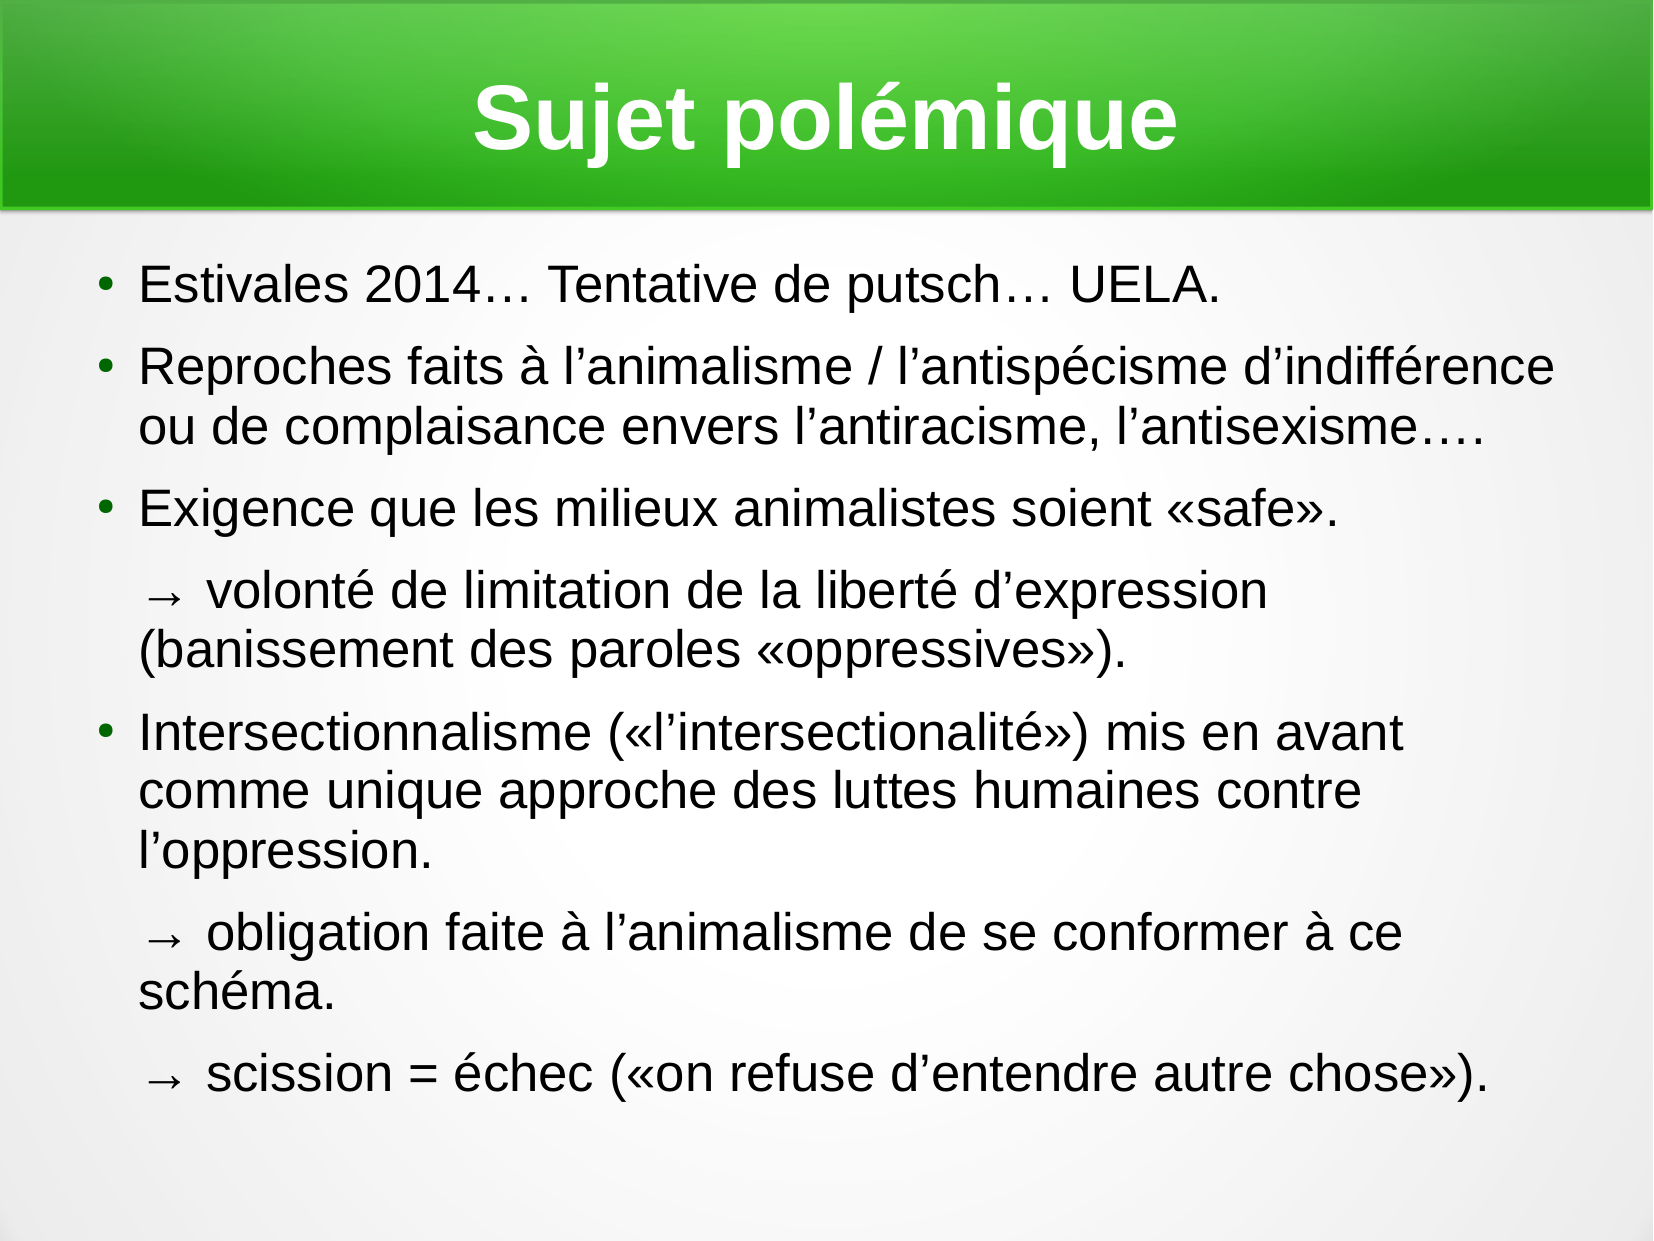

# Sujet polémique
Estivales 2014… Tentative de putsch… UELA.
Reproches faits à l’animalisme / l’antispécisme d’indifférence ou de complaisance envers l’antiracisme, l’antisexisme….
Exigence que les milieux animalistes soient «safe».
→ volonté de limitation de la liberté d’expression (banissement des paroles «oppressives»).
Intersectionnalisme («l’intersectionalité») mis en avant comme unique approche des luttes humaines contre l’oppression.
→ obligation faite à l’animalisme de se conformer à ce schéma.
→ scission = échec («on refuse d’entendre autre chose»).